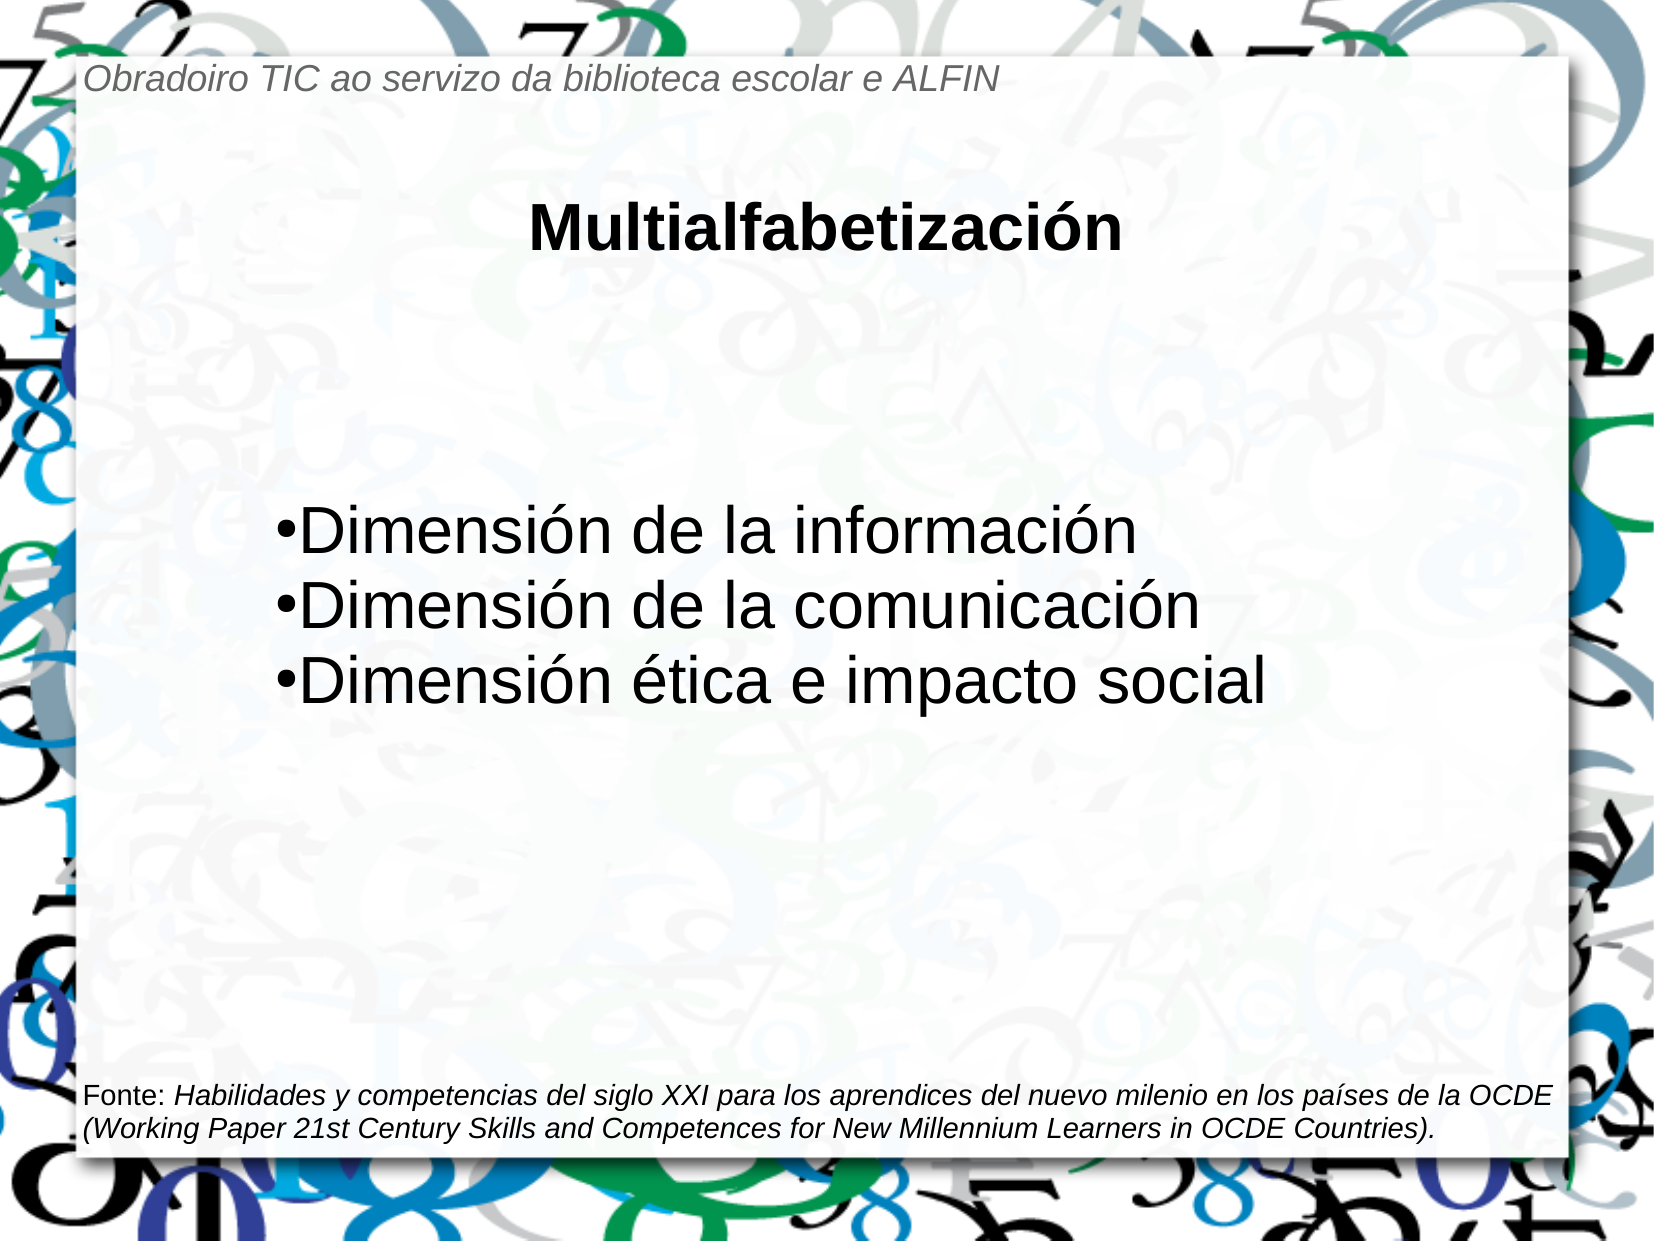

Obradoiro TIC ao servizo da biblioteca escolar e ALFIN
Multialfabetización
Dimensión de la información
Dimensión de la comunicación
Dimensión ética e impacto social
Fonte: Habilidades y competencias del siglo XXI para los aprendices del nuevo milenio en los países de la OCDE (Working Paper 21st Century Skills and Competences for New Millennium Learners in OCDE Countries).